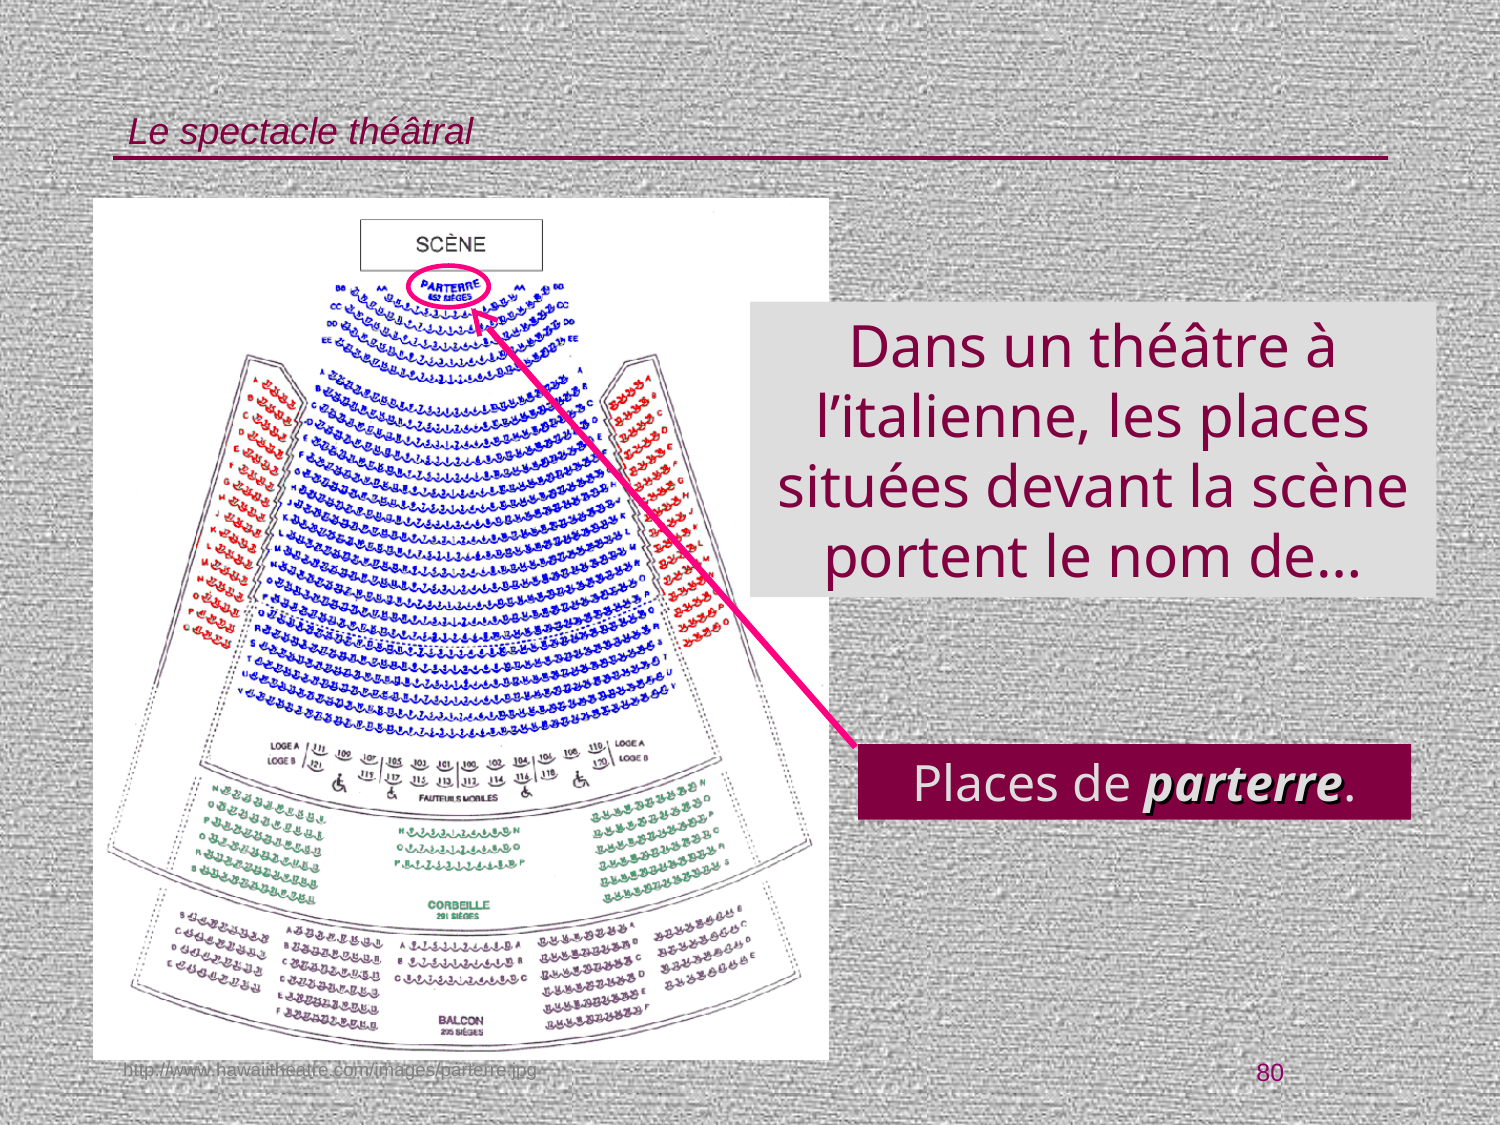

Dans un théâtre à l’italienne, les places situées devant la scène portent le nom de…
Places de parterre.
80
http://www.hawaiitheatre.com/images/parterre.jpg